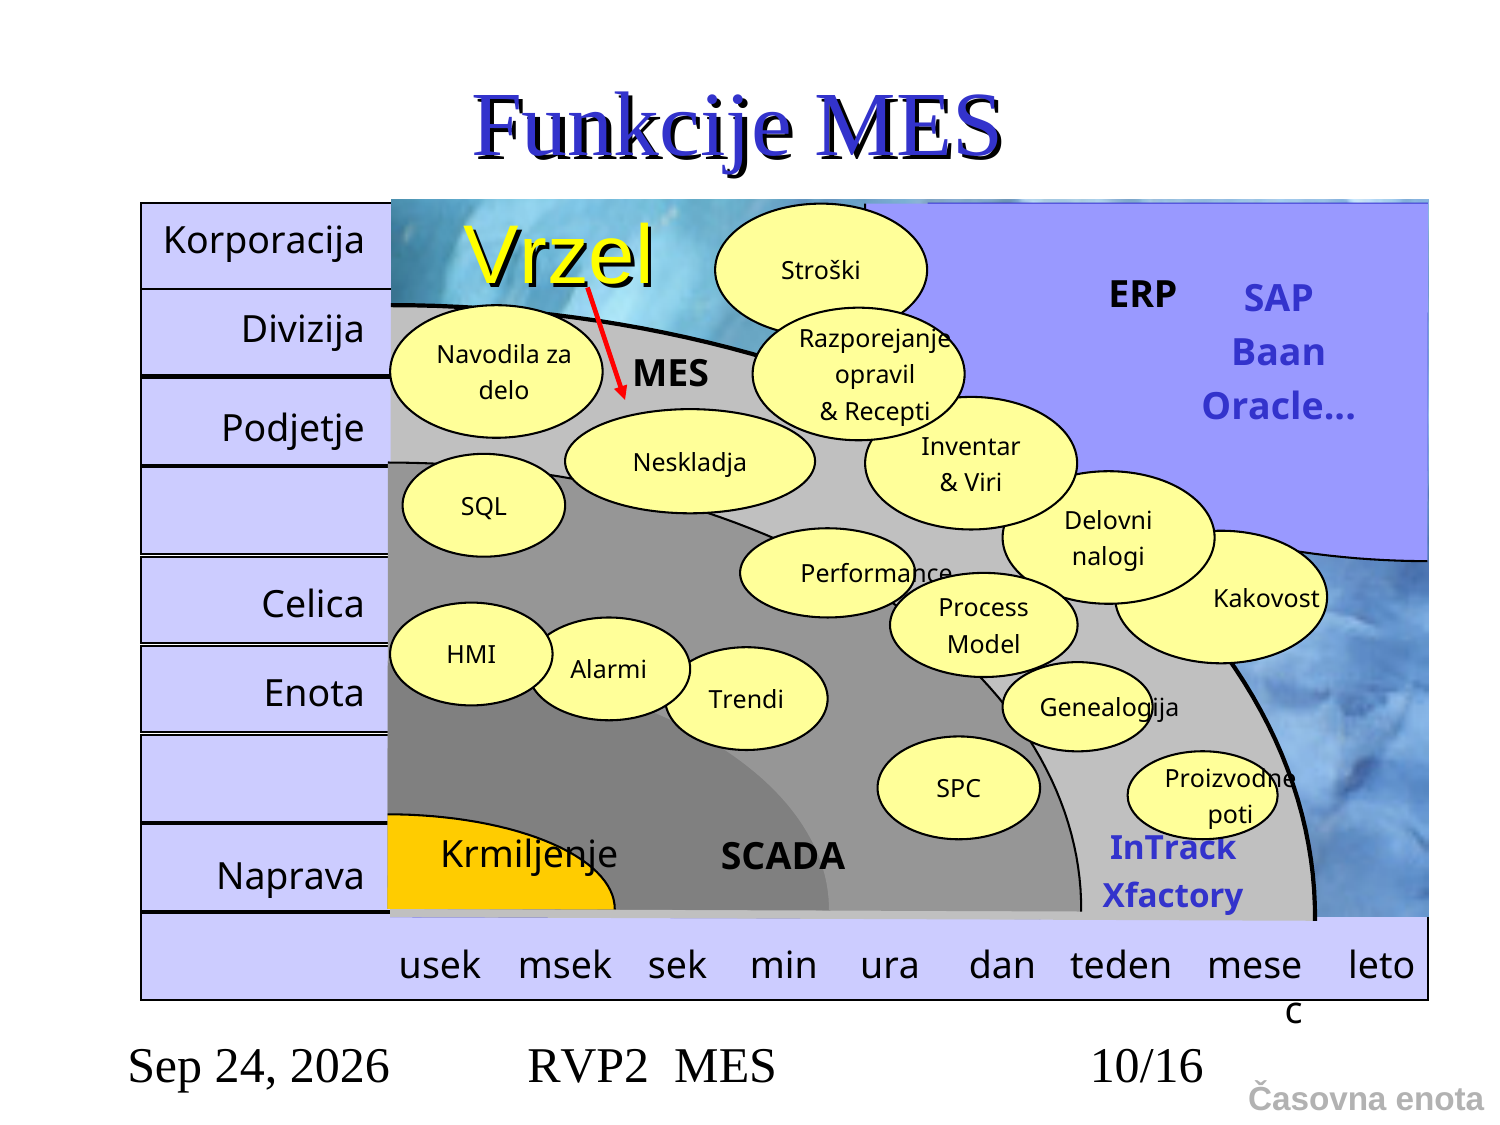

SAP
Baan
Oracle...
# Funkcije MES
Vrzel
Stroški
Razporejanje
opravil
& Recepti
Inventar
& Viri
Delovni
nalogi
 Kakovost
Korporacija
Poslovni procesi
ERP
Divizija
Navodila za
delo
Neskladja
Proizvodne
poti
Process
Model
MES
Podjetje
SQL
 Performance
Genealogija
SPC
InTrack
Xfactory
Krmiljenje
SCADA
Celica
HMI
Alarmi
Trendi
Enota
Vodenje v realnem času
Naprava
usek
msek
sek
min
ura
dan
teden
mesec
leto
April 2002
RVP2 MES
10
Časovna enota